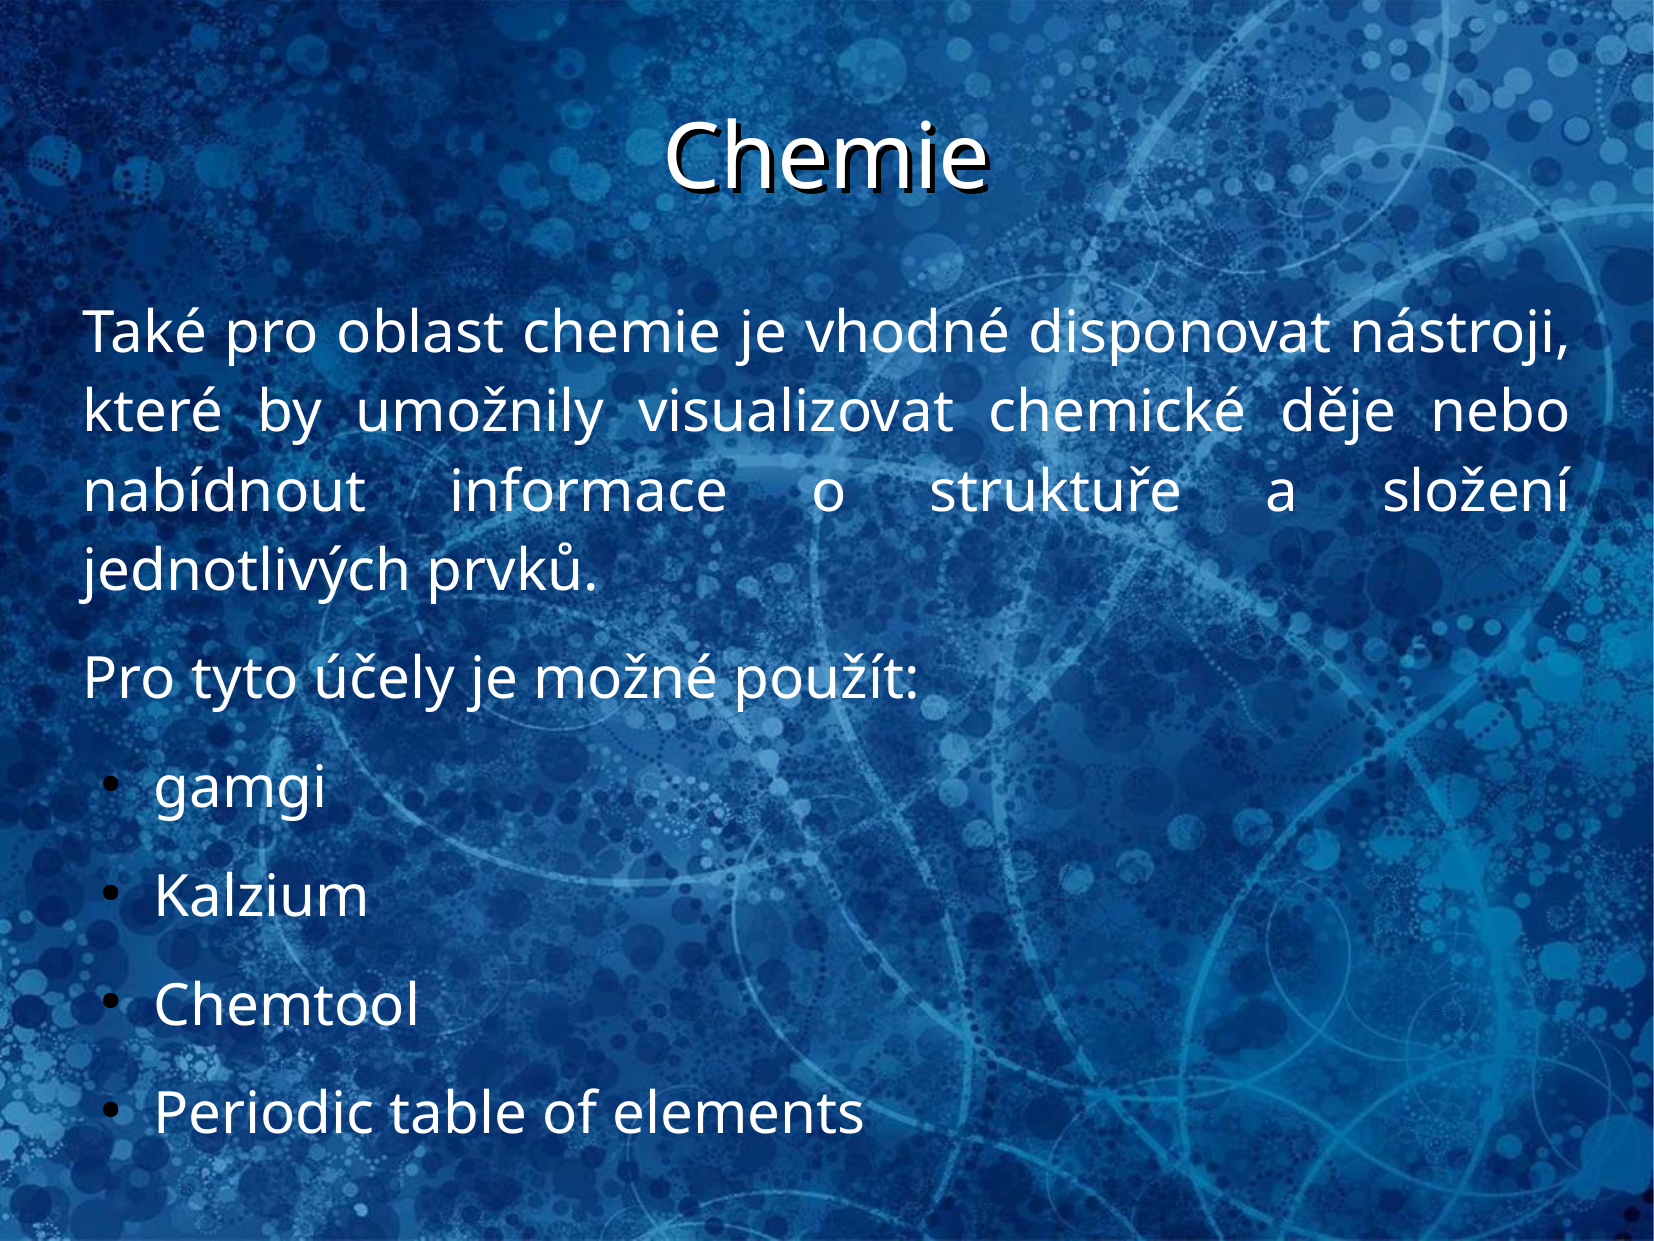

# Chemie
Také pro oblast chemie je vhodné disponovat nástroji, které by umožnily visualizovat chemické děje nebo nabídnout informace o struktuře a složení jednotlivých prvků.
Pro tyto účely je možné použít:
gamgi
Kalzium
Chemtool
Periodic table of elements